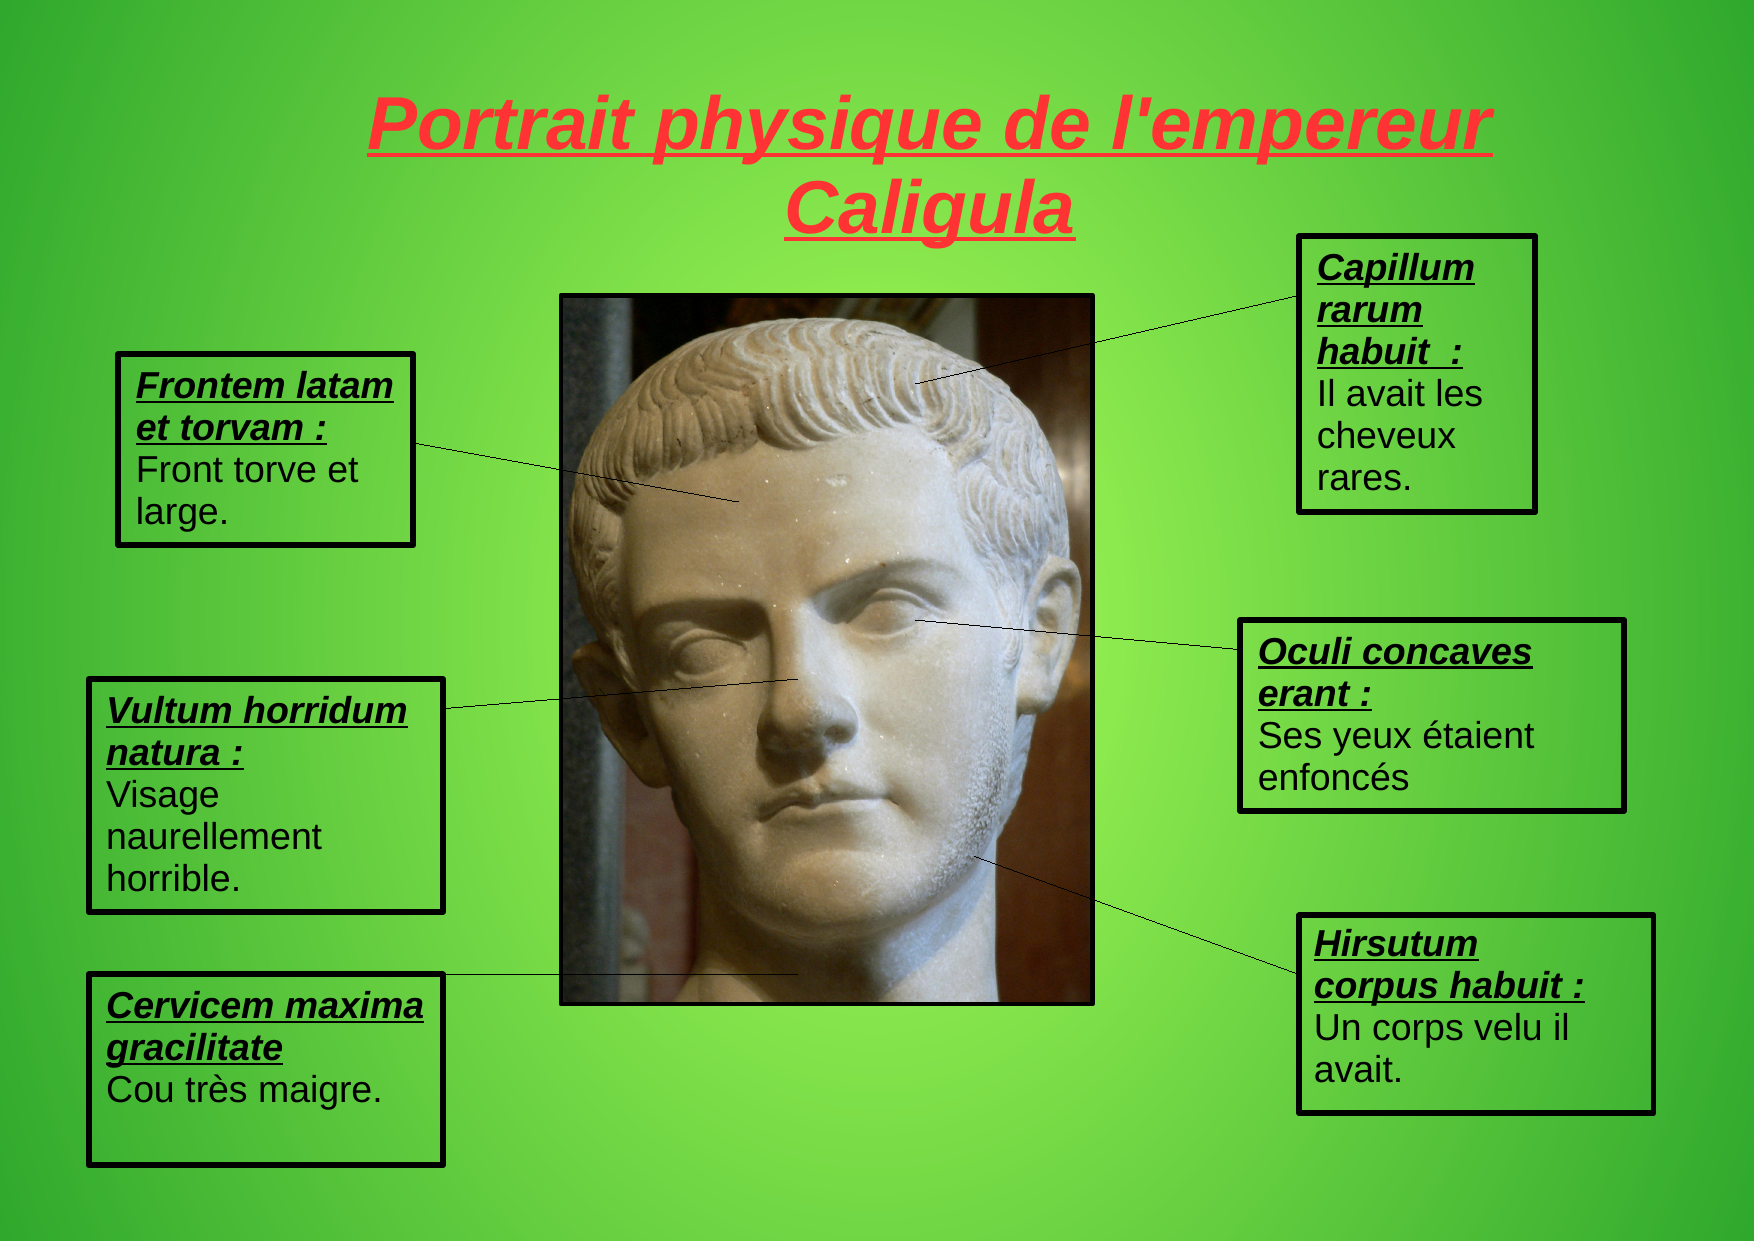

Portrait physique de l'empereur Caligula
Capillum rarum habuit  :
Il avait les cheveux rares.
Frontem latam et torvam :
Front torve et large.
Oculi concaves erant :
Ses yeux étaient enfoncés
Vultum horridum natura :
Visage naurellement horrible.
Hirsutum corpus habuit :
Un corps velu il avait.
Cervicem maxima gracilitate
Cou très maigre.